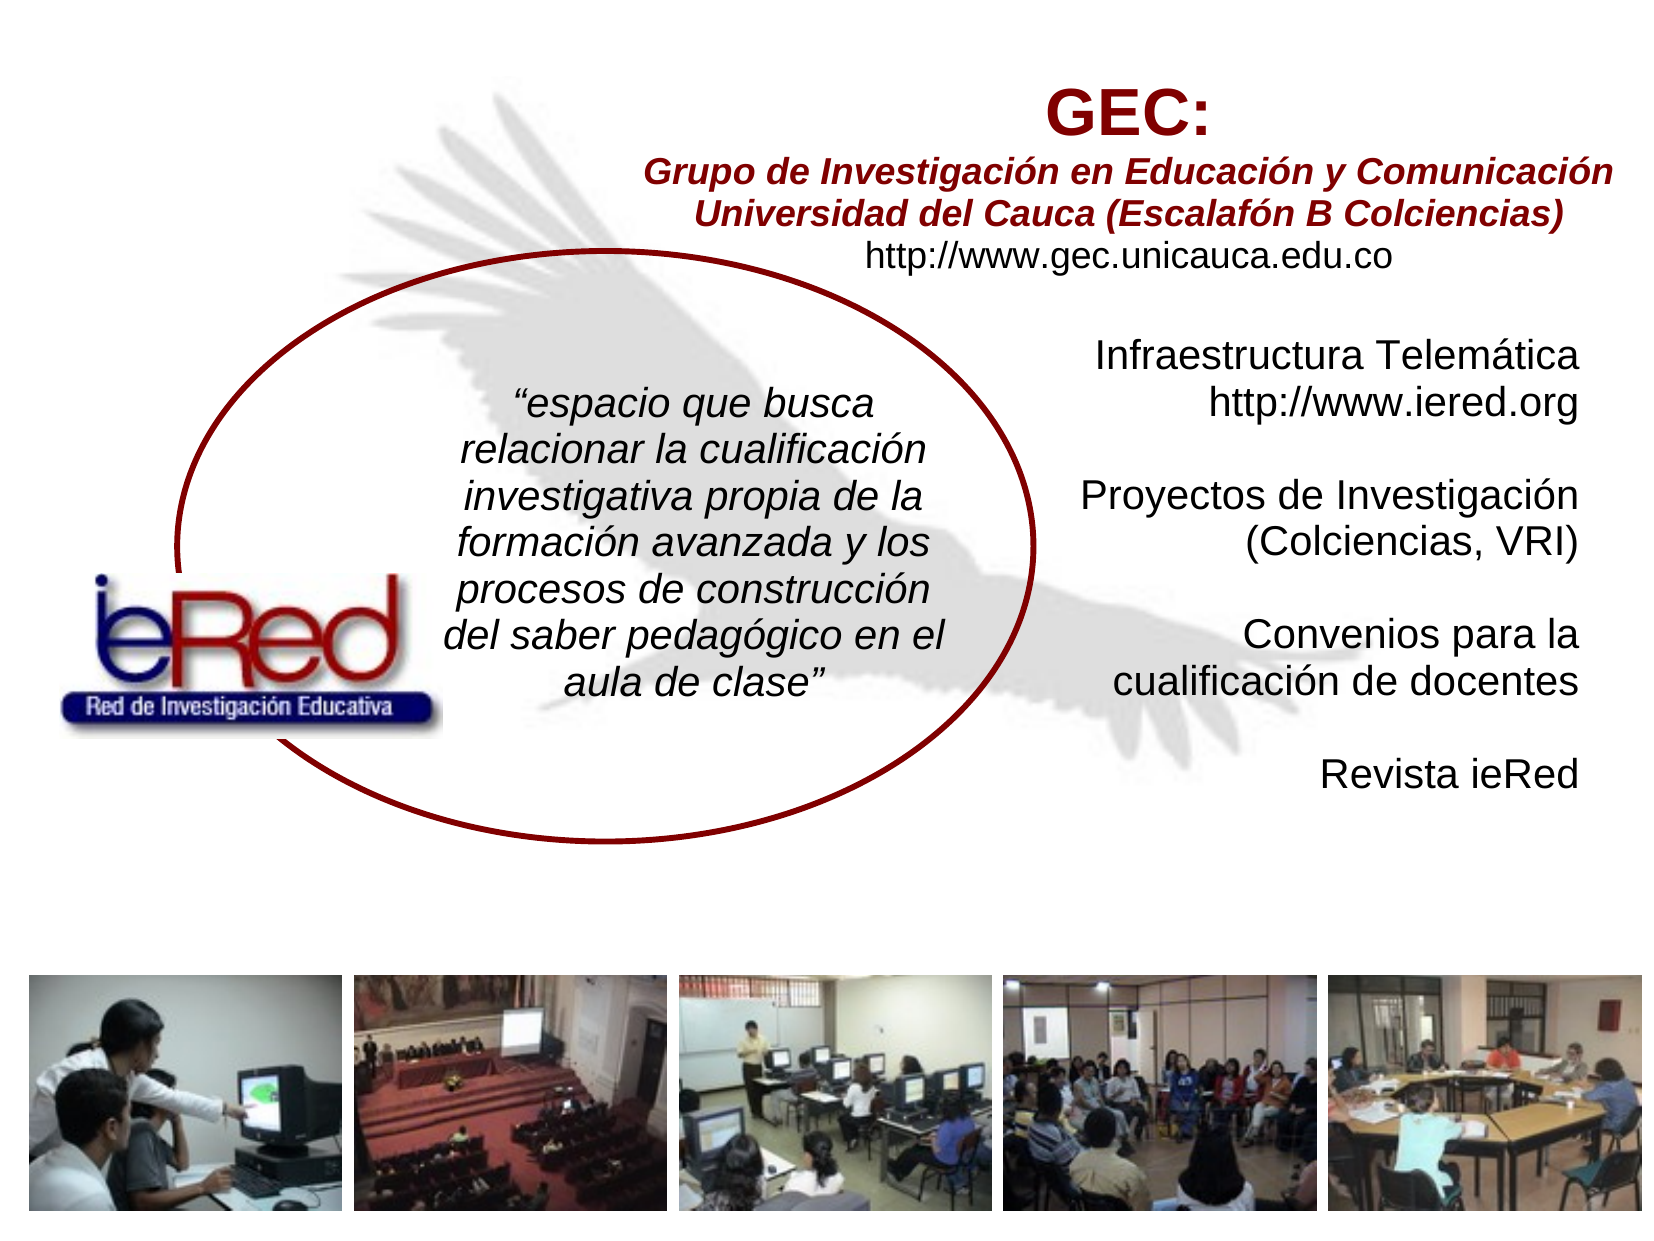

GEC:
Grupo de Investigación en Educación y Comunicación
Universidad del Cauca (Escalafón B Colciencias)
http://www.gec.unicauca.edu.co
Infraestructura Telemática
http://www.iered.org
Proyectos de Investigación
(Colciencias, VRI)
Convenios para la cualificación de docentes
Revista ieRed
“espacio que busca relacionar la cualificación investigativa propia de la formación avanzada y los procesos de construcción del saber pedagógico en el aula de clase”